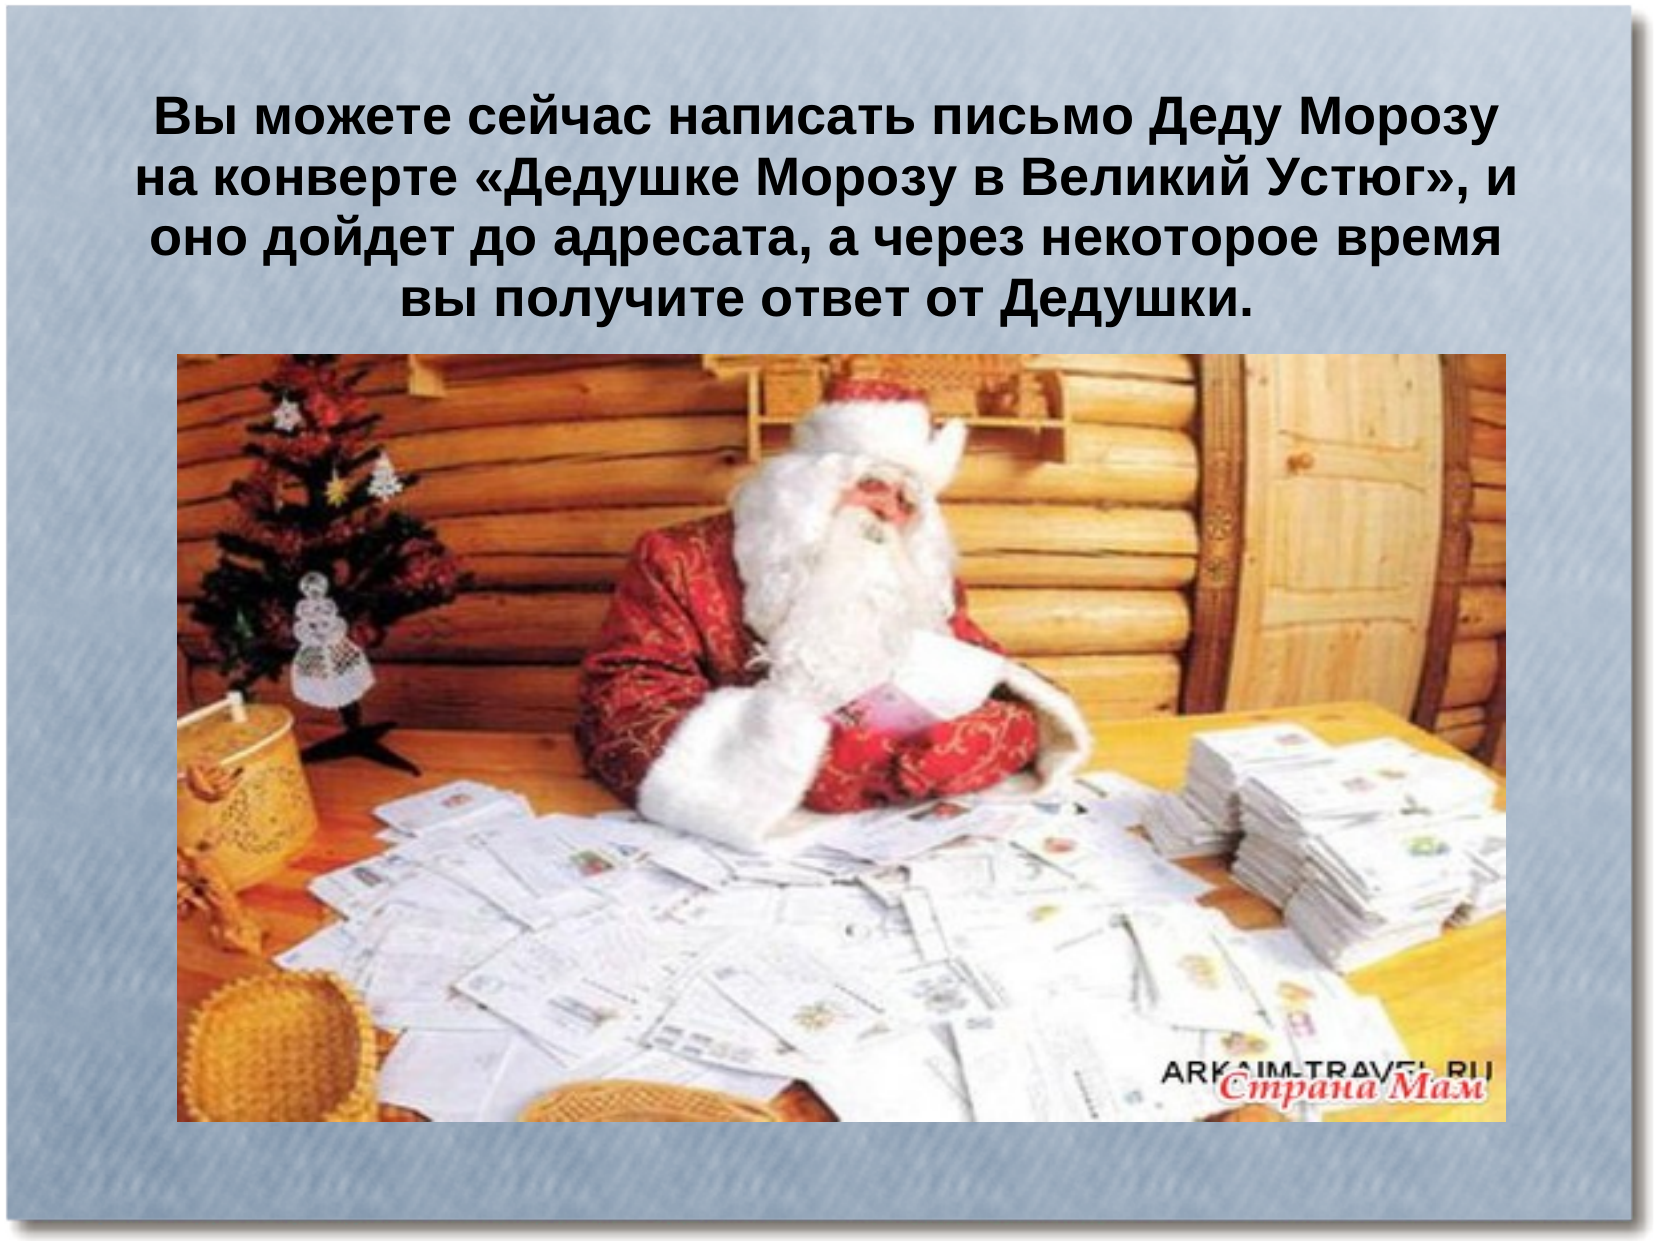

# Вы можете сейчас написать письмо Деду Морозу на конверте «Дедушке Морозу в Великий Устюг», и оно дойдет до адресата, а через некоторое время вы получите ответ от Дедушки.